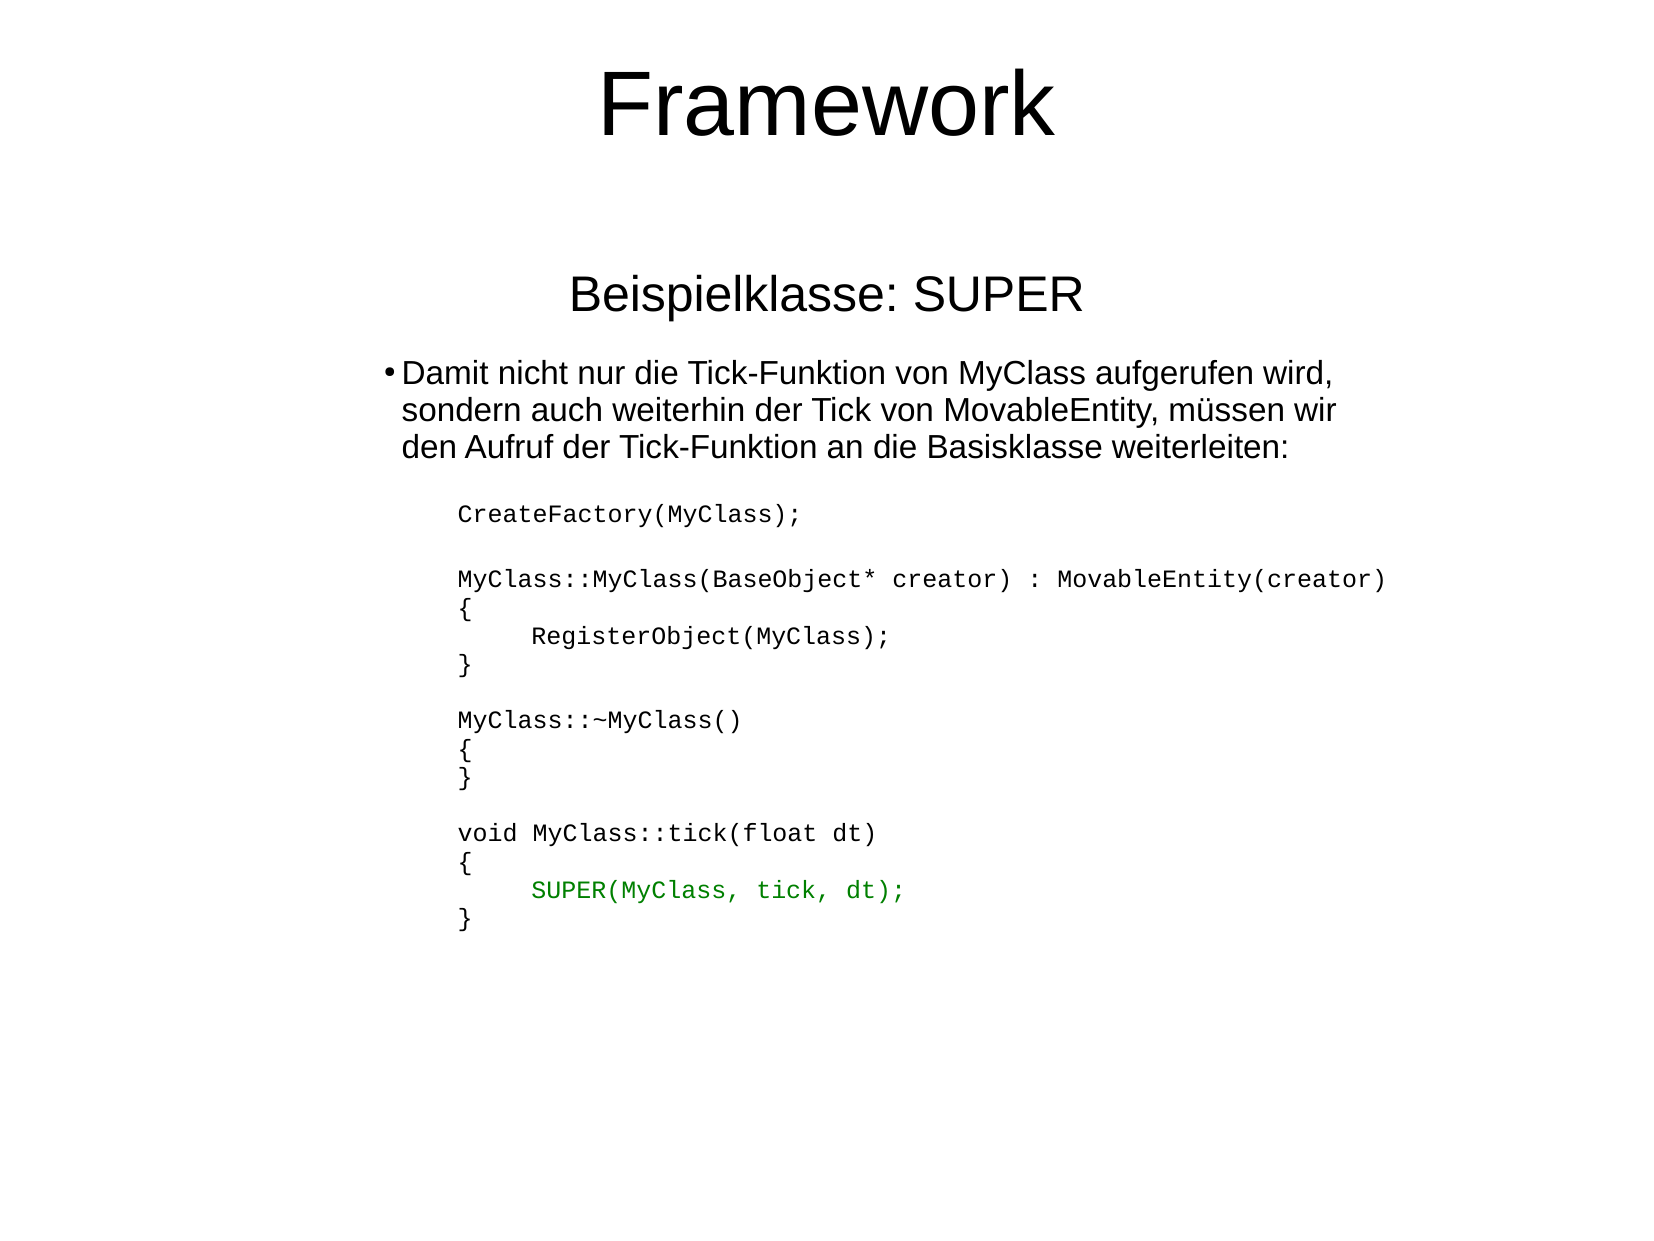

# Framework
Beispielklasse: SUPER
Damit nicht nur die Tick-Funktion von MyClass aufgerufen wird, sondern auch weiterhin der Tick von MovableEntity, müssen wir den Aufruf der Tick-Funktion an die Basisklasse weiterleiten:
	CreateFactory(MyClass);
	MyClass::MyClass(BaseObject* creator) : MovableEntity(creator)
	{
		RegisterObject(MyClass);
	}
	MyClass::~MyClass()
	{
	}
	void MyClass::tick(float dt)
	{
		SUPER(MyClass, tick, dt);
	}